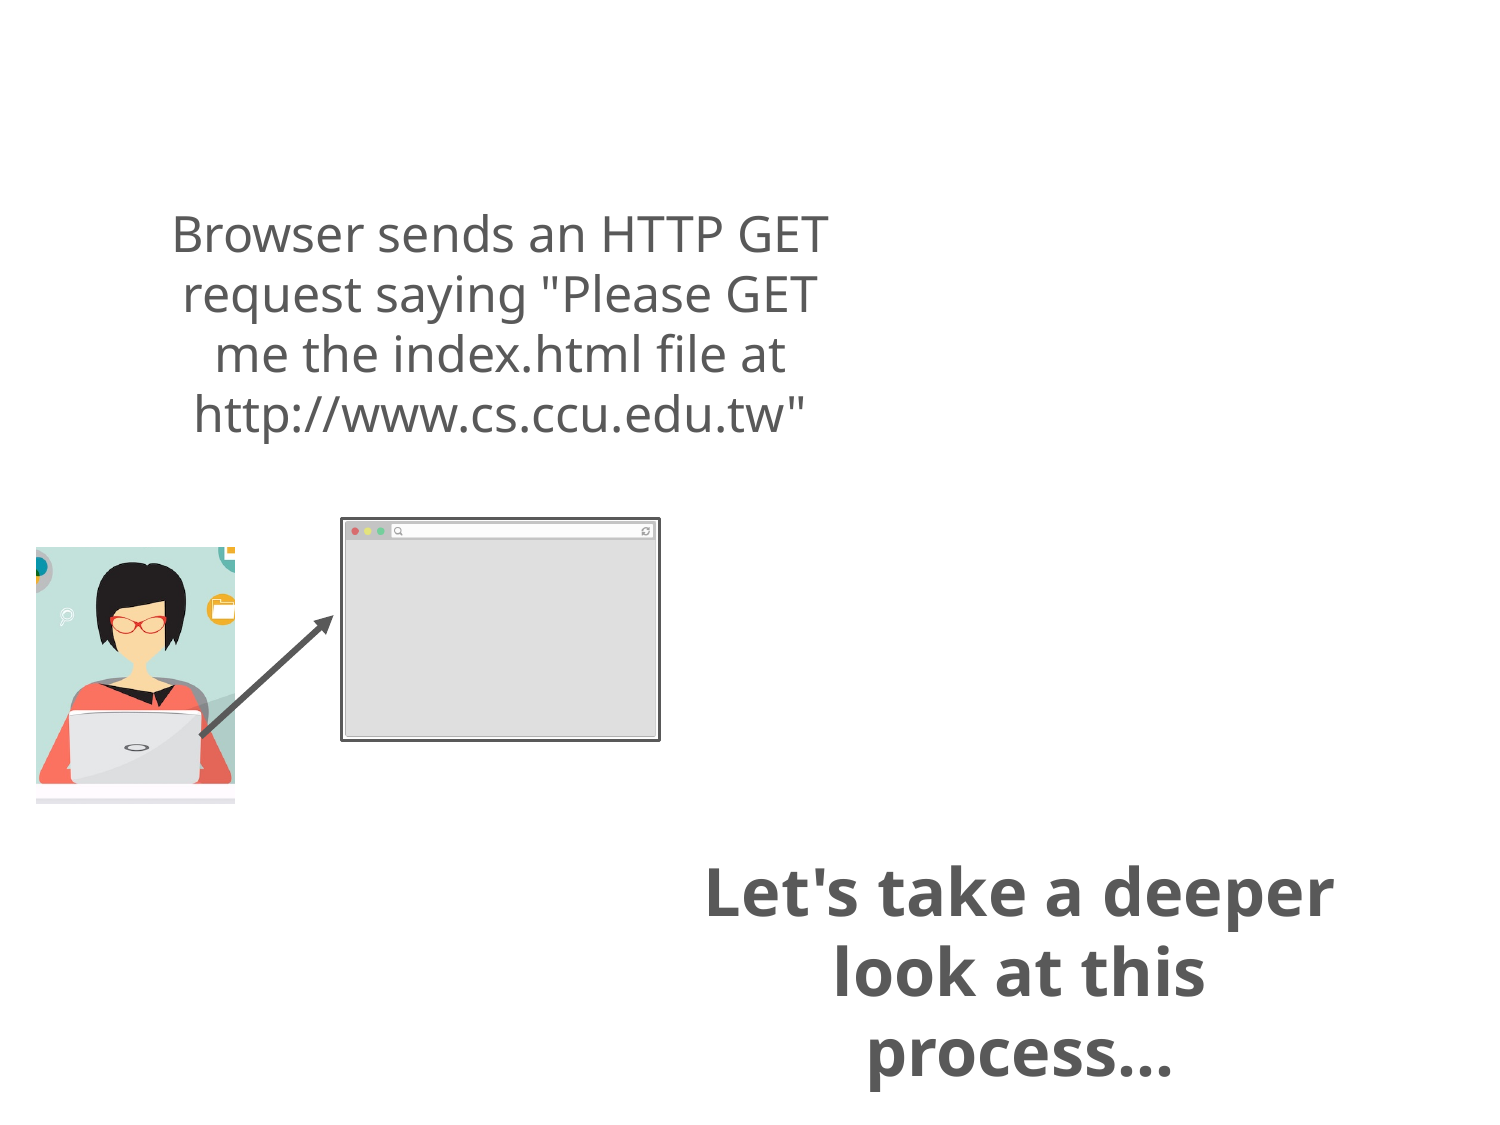

# Browser sends an HTTP GET request saying "Please GET me the index.html file at http://www.cs.ccu.edu.tw"
Let's take a deeper look at this process...